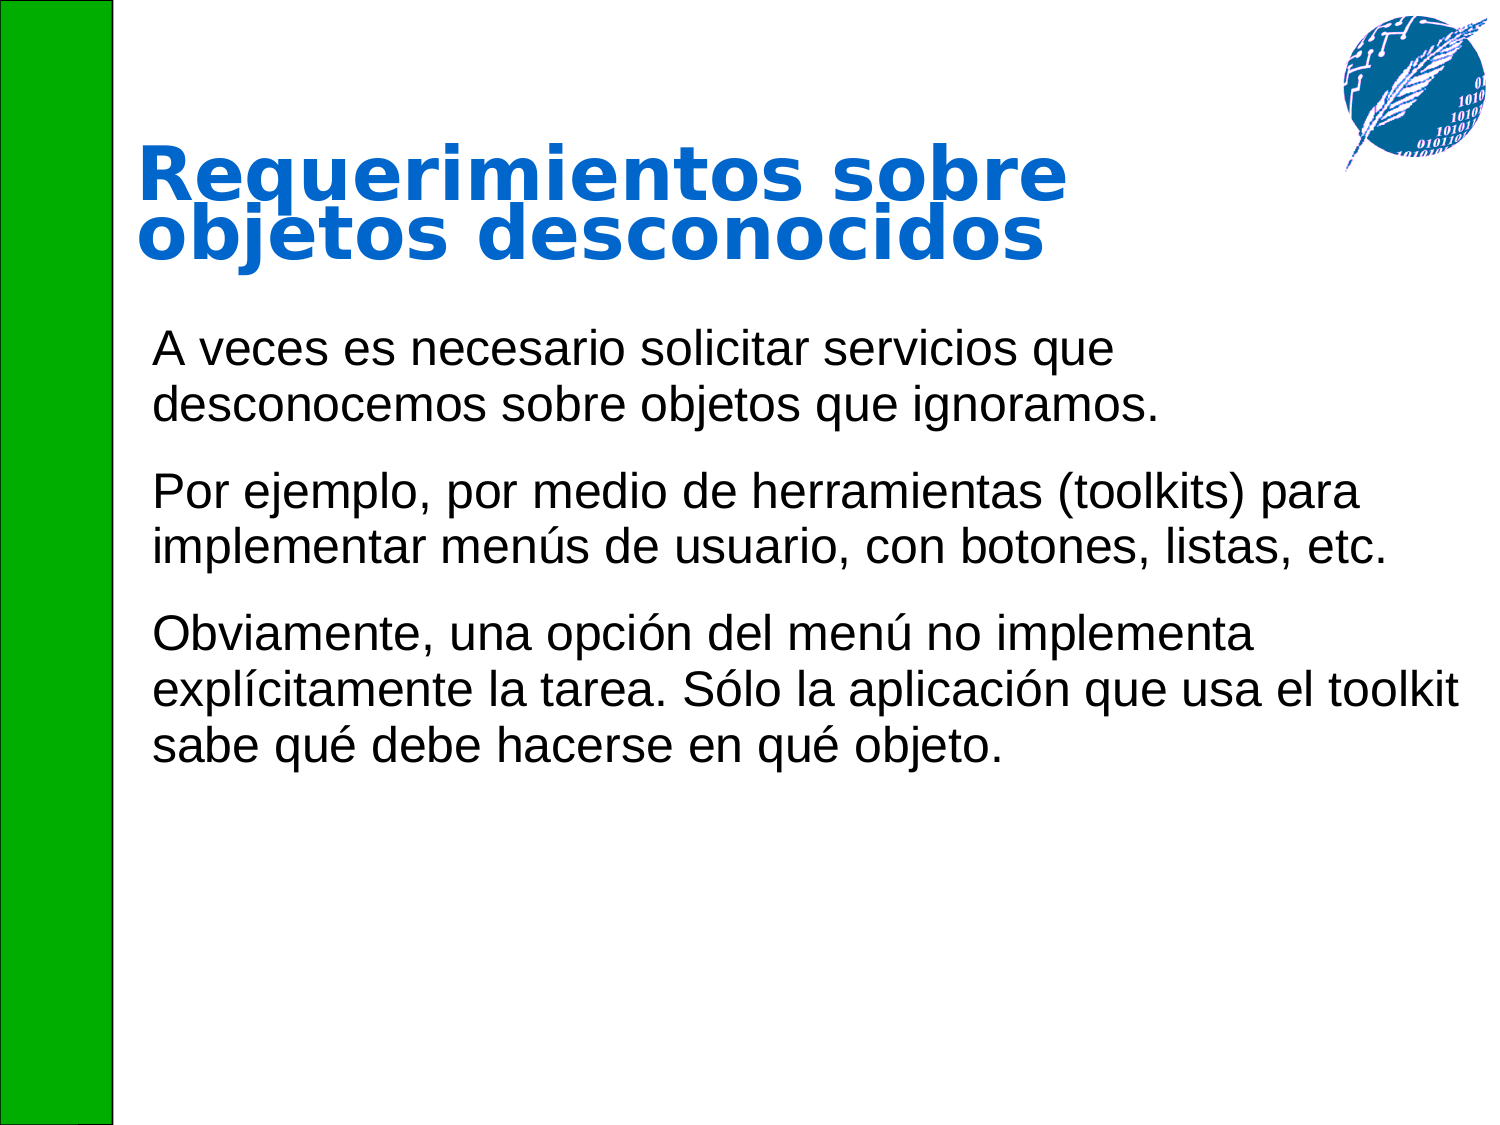

# Requerimientos sobre objetos desconocidos
A veces es necesario solicitar servicios que desconocemos sobre objetos que ignoramos.
Por ejemplo, por medio de herramientas (toolkits) para implementar menús de usuario, con botones, listas, etc.
Obviamente, una opción del menú no implementa explícitamente la tarea. Sólo la aplicación que usa el toolkit sabe qué debe hacerse en qué objeto.